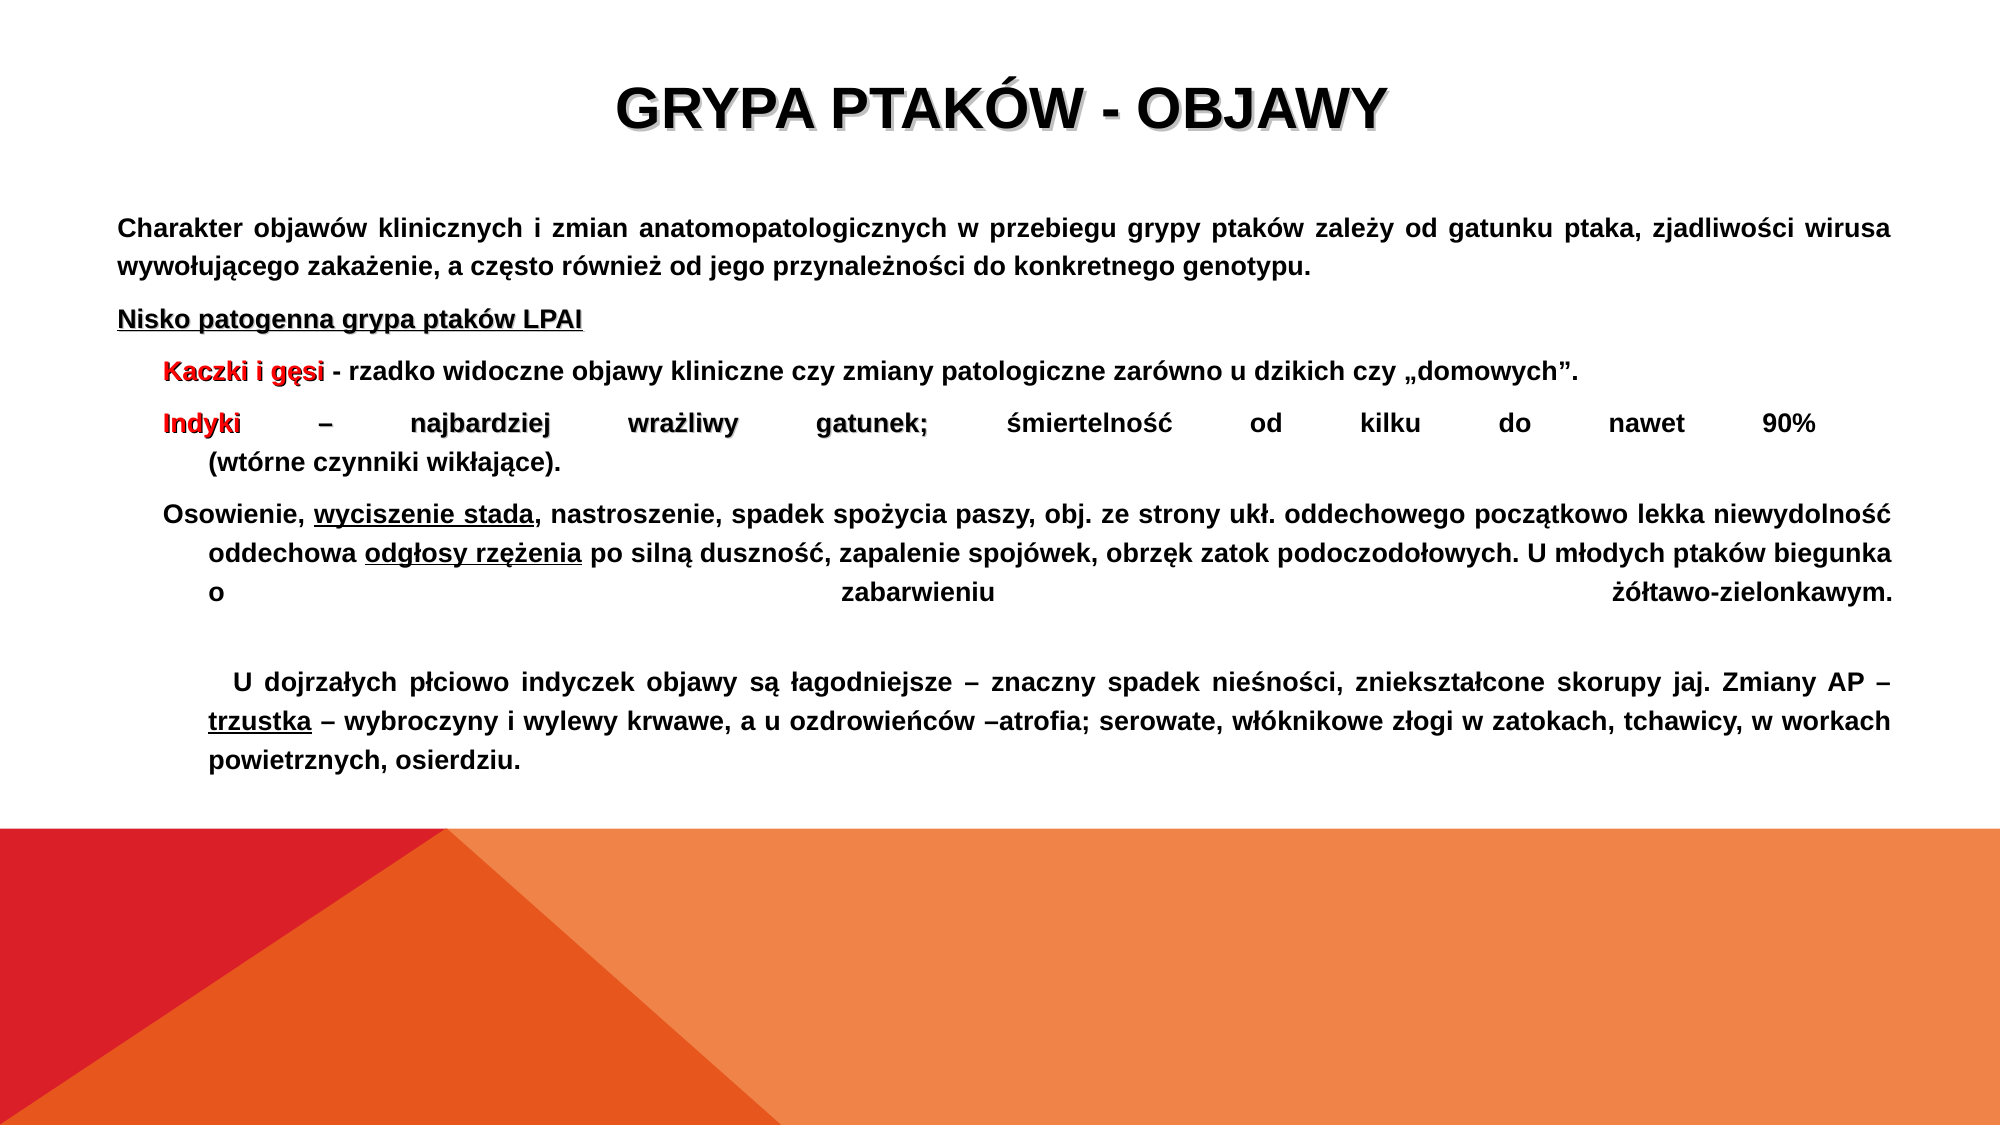

# GRYPA PTAKÓW - objawy
Charakter objawów klinicznych i zmian anatomopatologicznych w przebiegu grypy ptaków zależy od gatunku ptaka, zjadliwości wirusa wywołującego zakażenie, a często również od jego przynależności do konkretnego genotypu.
Nisko patogenna grypa ptaków LPAI
Kaczki i gęsi - rzadko widoczne objawy kliniczne czy zmiany patologiczne zarówno u dzikich czy „domowych”.
Indyki – najbardziej wrażliwy gatunek; śmiertelność od kilku do nawet 90%
(wtórne czynniki wikłające).
Osowienie, wyciszenie stada, nastroszenie, spadek spożycia paszy, obj. ze strony ukł. oddechowego początkowo lekka niewydolność oddechowa odgłosy rzężenia po silną duszność, zapalenie spojówek, obrzęk zatok podoczodołowych. U młodych ptaków biegunka o zabarwieniu żółtawo-zielonkawym.
 U dojrzałych płciowo indyczek objawy są łagodniejsze – znaczny spadek nieśności, zniekształcone skorupy jaj. Zmiany AP – trzustka – wybroczyny i wylewy krwawe, a u ozdrowieńców –atrofia; serowate, włóknikowe złogi w zatokach, tchawicy, w workach powietrznych, osierdziu.